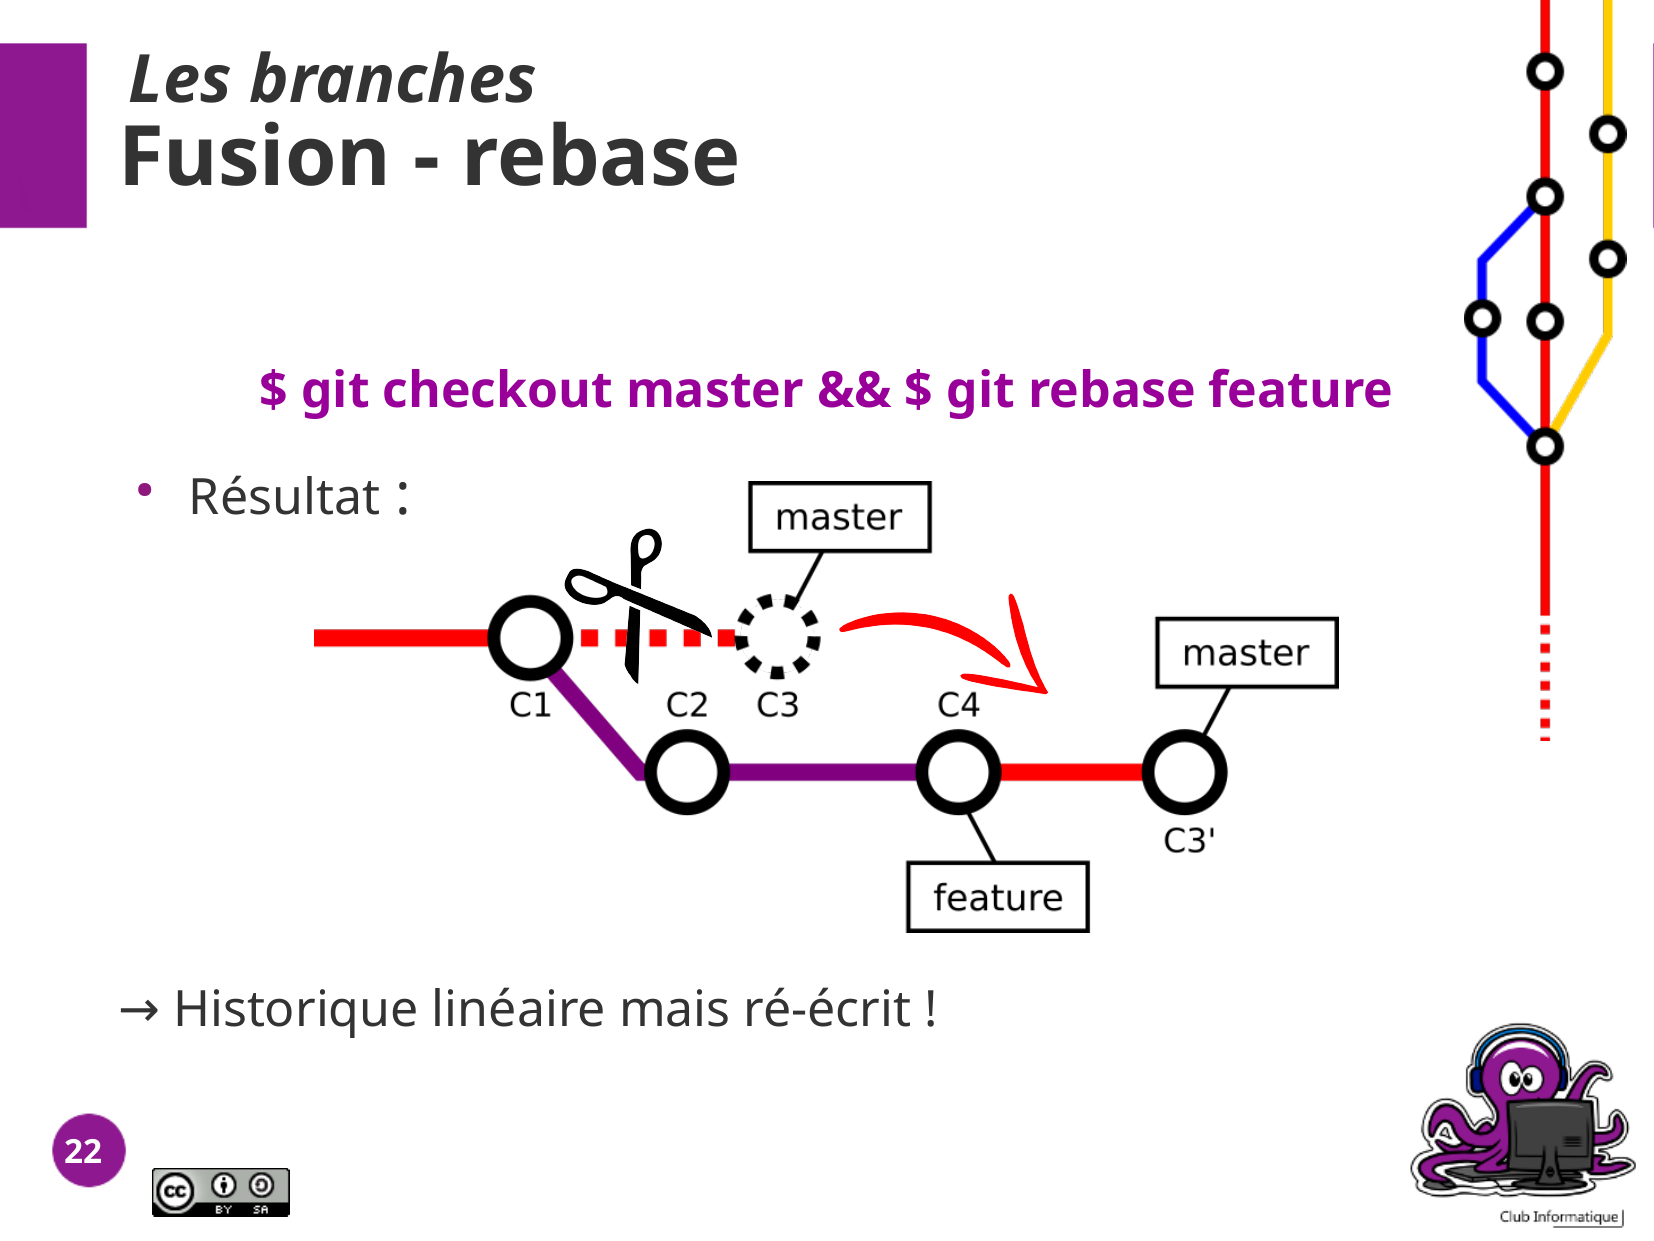

Les branches
# Fusion - rebase
$ git checkout master && $ git rebase feature
Résultat :
→ Historique linéaire mais ré-écrit !
22